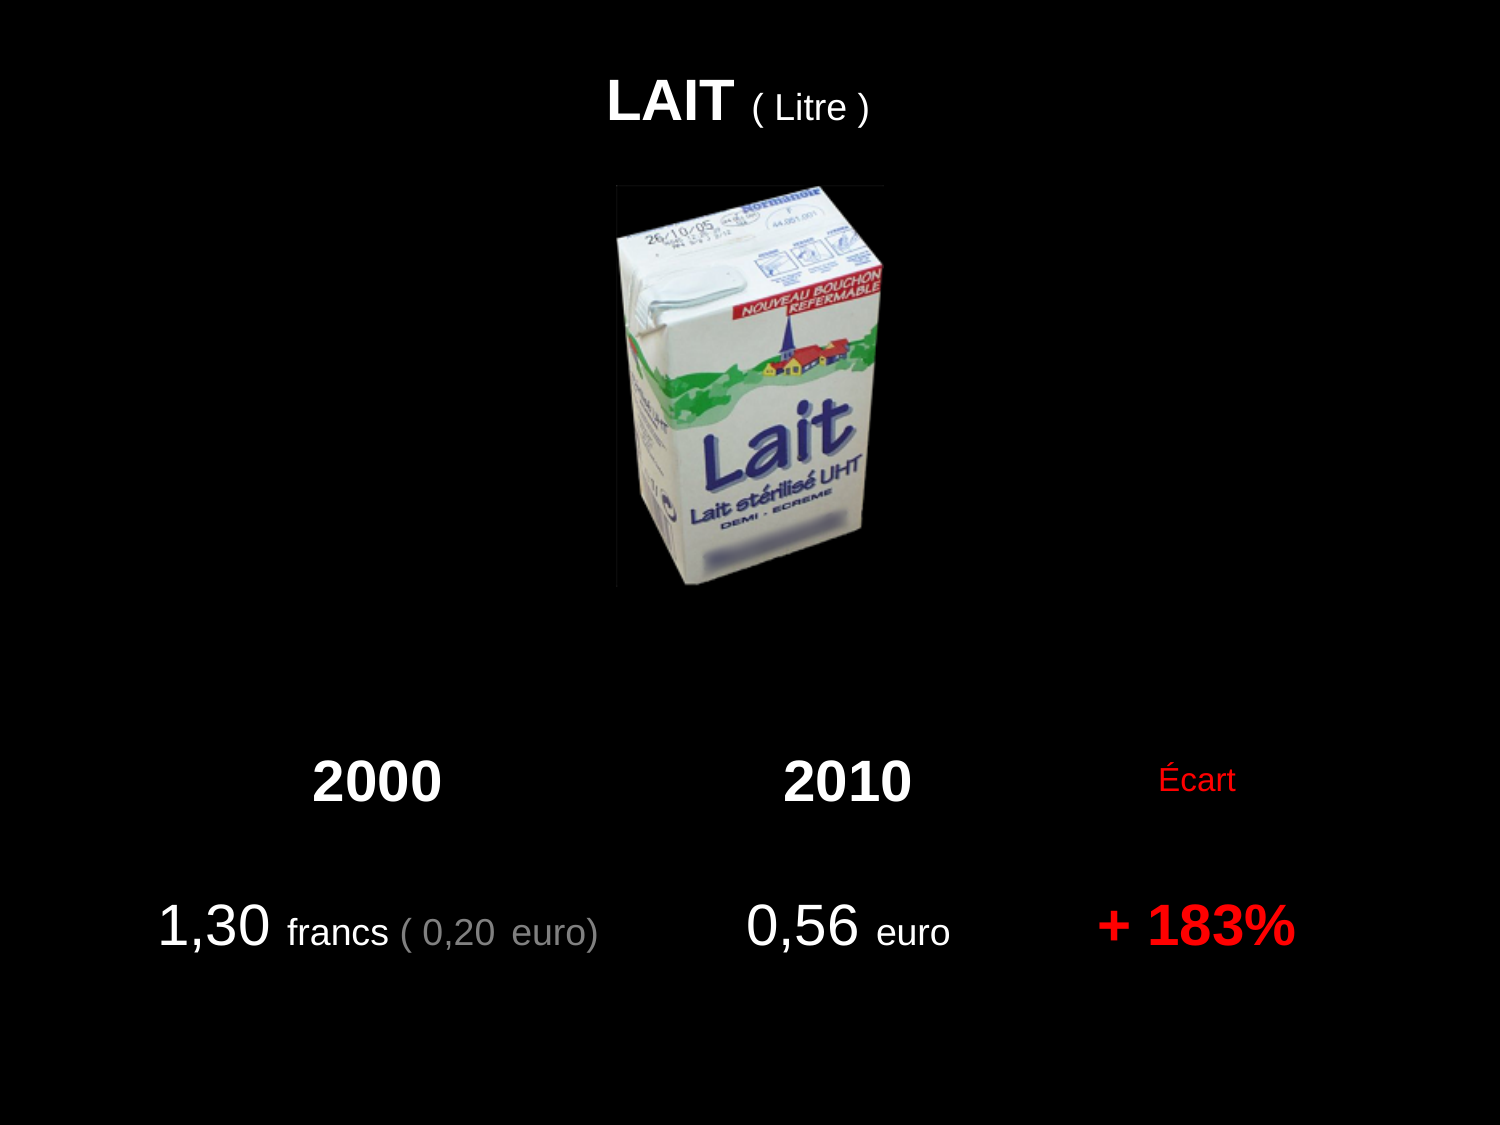

LAIT ( Litre )
| 2000 | 2010 | Écart |
| --- | --- | --- |
| 1,30 francs ( 0,20 euro) | 0,56 euro | + 183% |